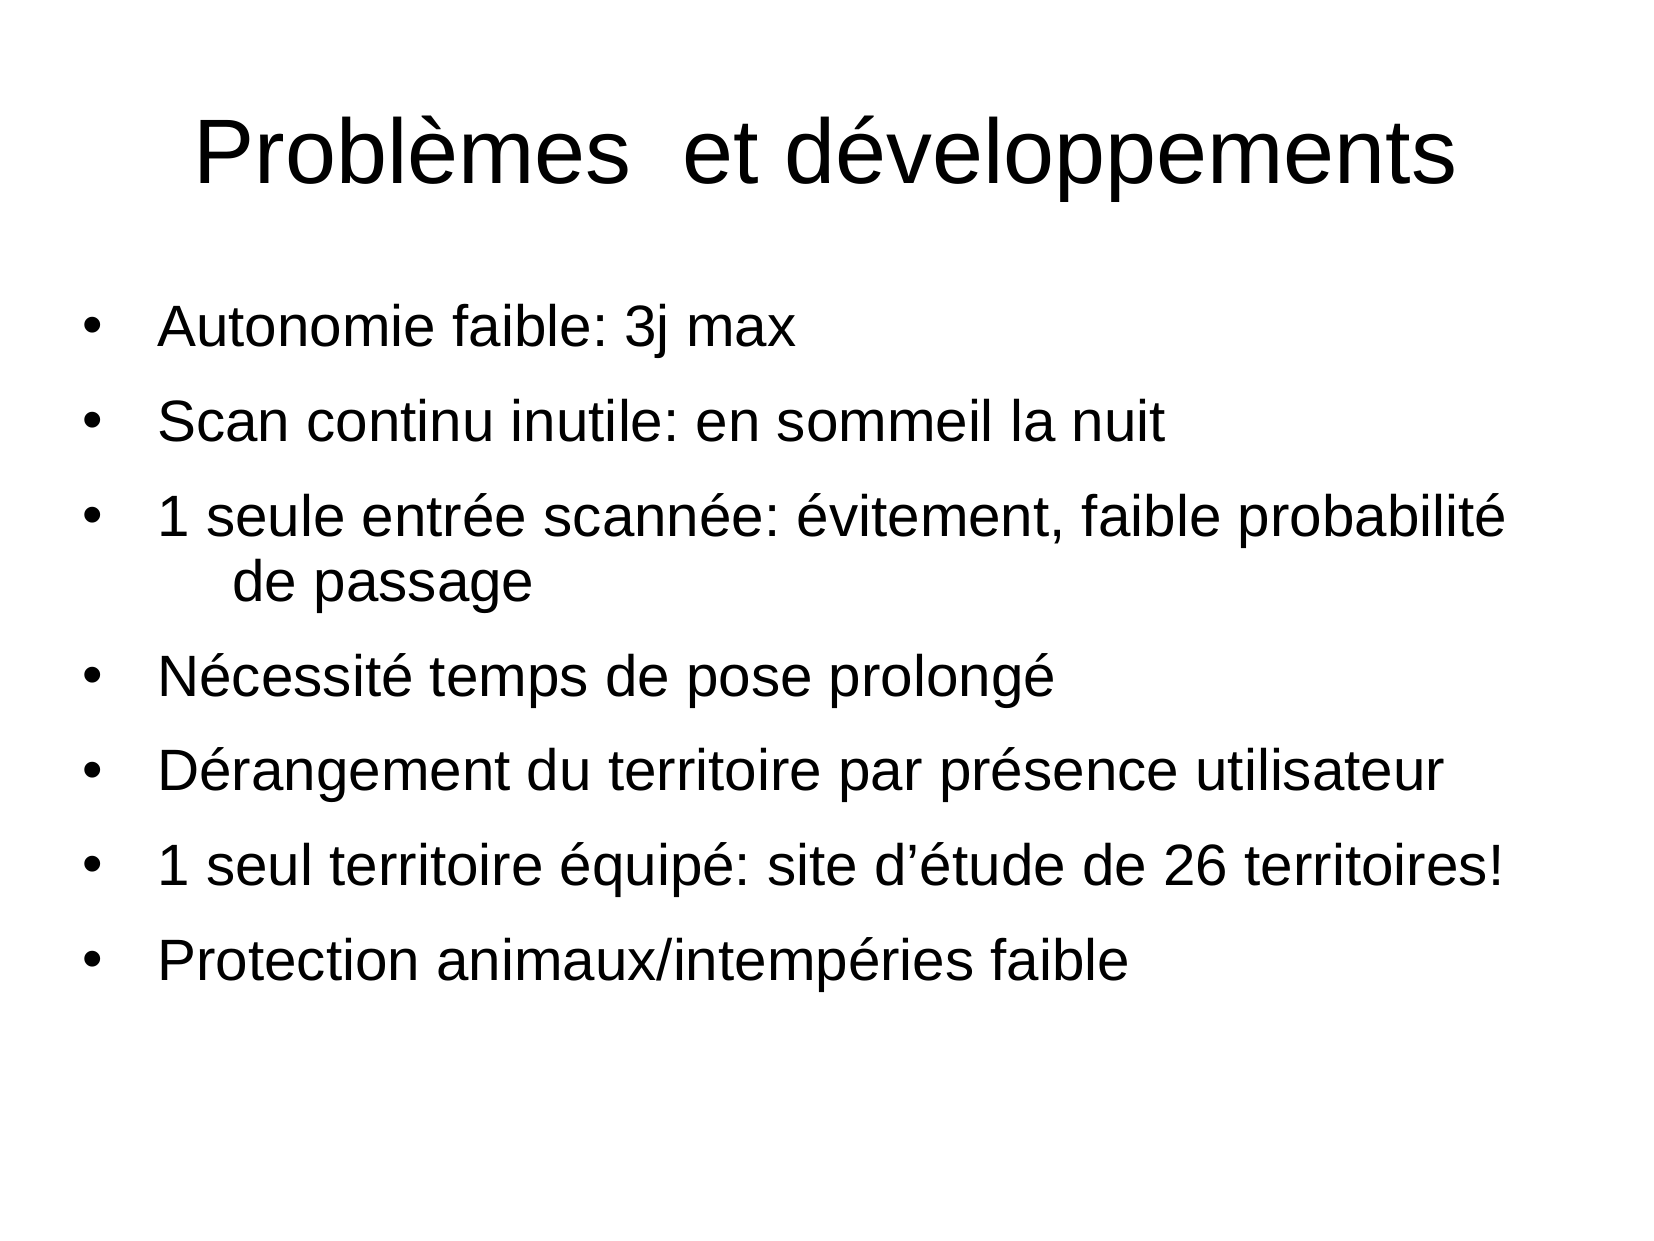

# Problèmes et développements
Autonomie faible: 3j max
Scan continu inutile: en sommeil la nuit
1 seule entrée scannée: évitement, faible probabilité de passage
Nécessité temps de pose prolongé
Dérangement du territoire par présence utilisateur
1 seul territoire équipé: site d’étude de 26 territoires!
Protection animaux/intempéries faible